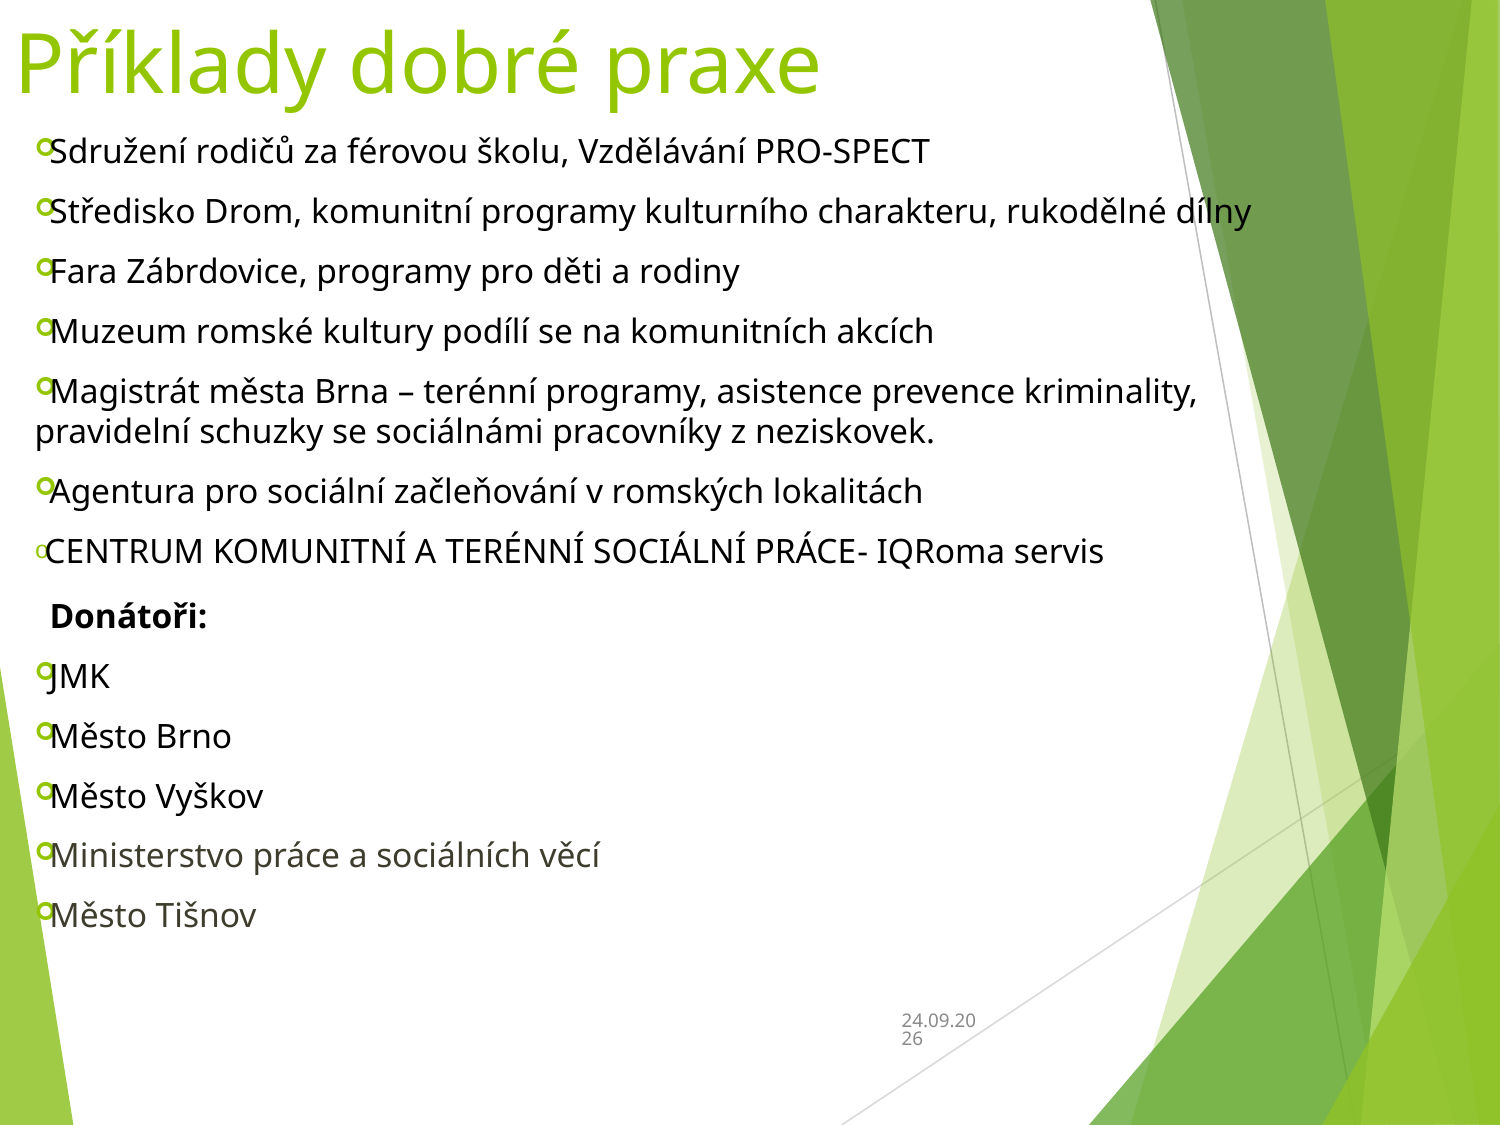

# Příklady dobré praxe
Sdružení rodičů za férovou školu, Vzdělávání PRO-SPECT
Středisko Drom, komunitní programy kulturního charakteru, rukodělné dílny
Fara Zábrdovice, programy pro děti a rodiny
Muzeum romské kultury podílí se na komunitních akcích
Magistrát města Brna – terénní programy, asistence prevence kriminality, pravidelní schuzky se sociálnámi pracovníky z neziskovek.
Agentura pro sociální začleňování v romských lokalitách
CENTRUM KOMUNITNÍ A TERÉNNÍ SOCIÁLNÍ PRÁCE- IQRoma servis
Donátoři:
JMK
Město Brno
Město Vyškov
Ministerstvo práce a sociálních věcí
Město Tišnov